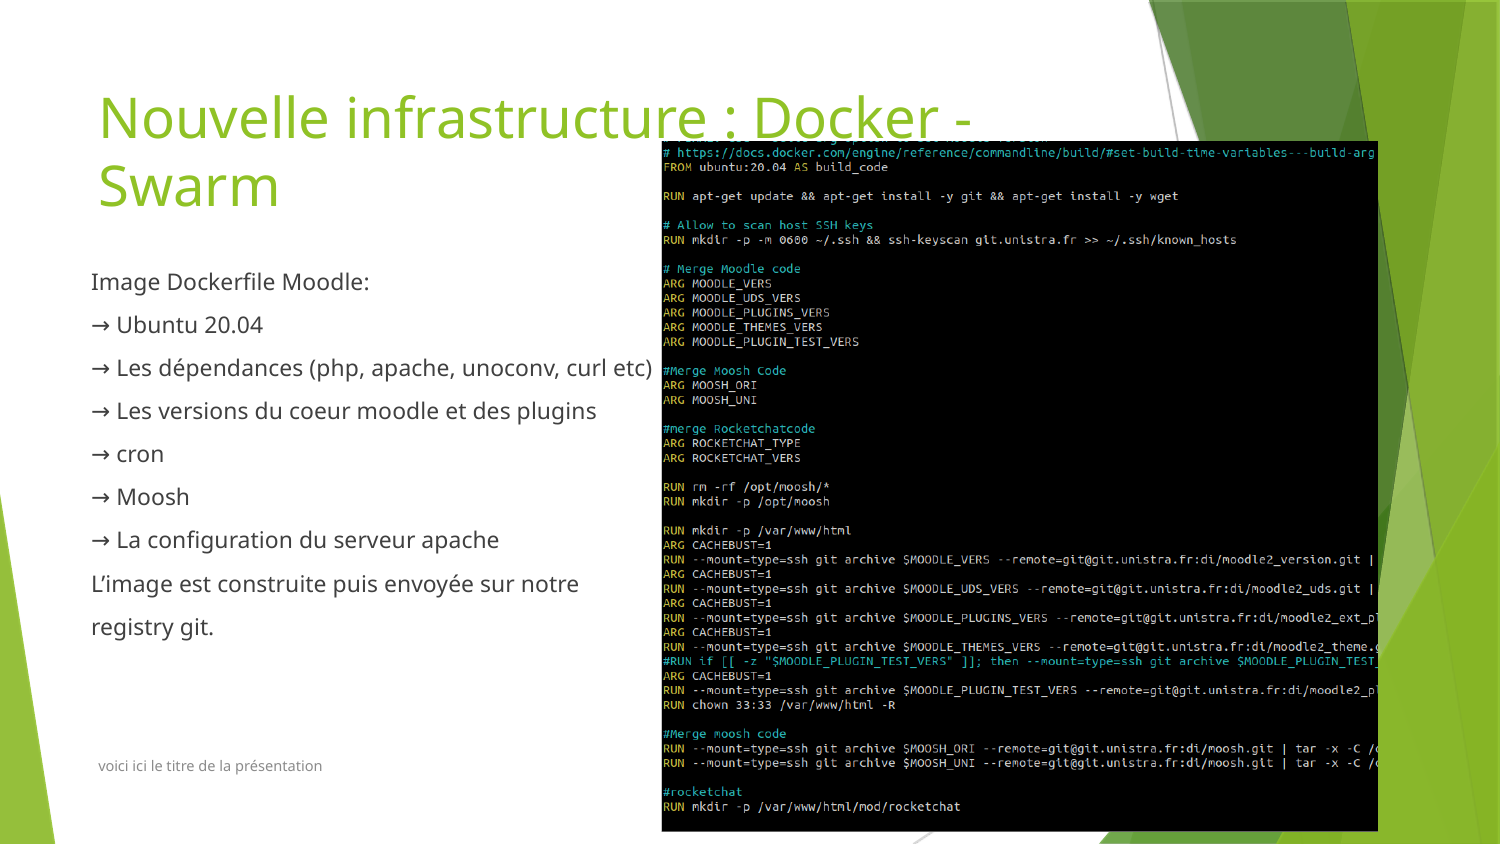

# Nouvelle infrastructure : Docker - Swarm
Image Dockerfile Moodle:
→ Ubuntu 20.04
→ Les dépendances (php, apache, unoconv, curl etc)
→ Les versions du coeur moodle et des plugins
→ cron
→ Moosh
→ La configuration du serveur apache
L’image est construite puis envoyée sur notre
registry git.
voici ici le titre de la présentation